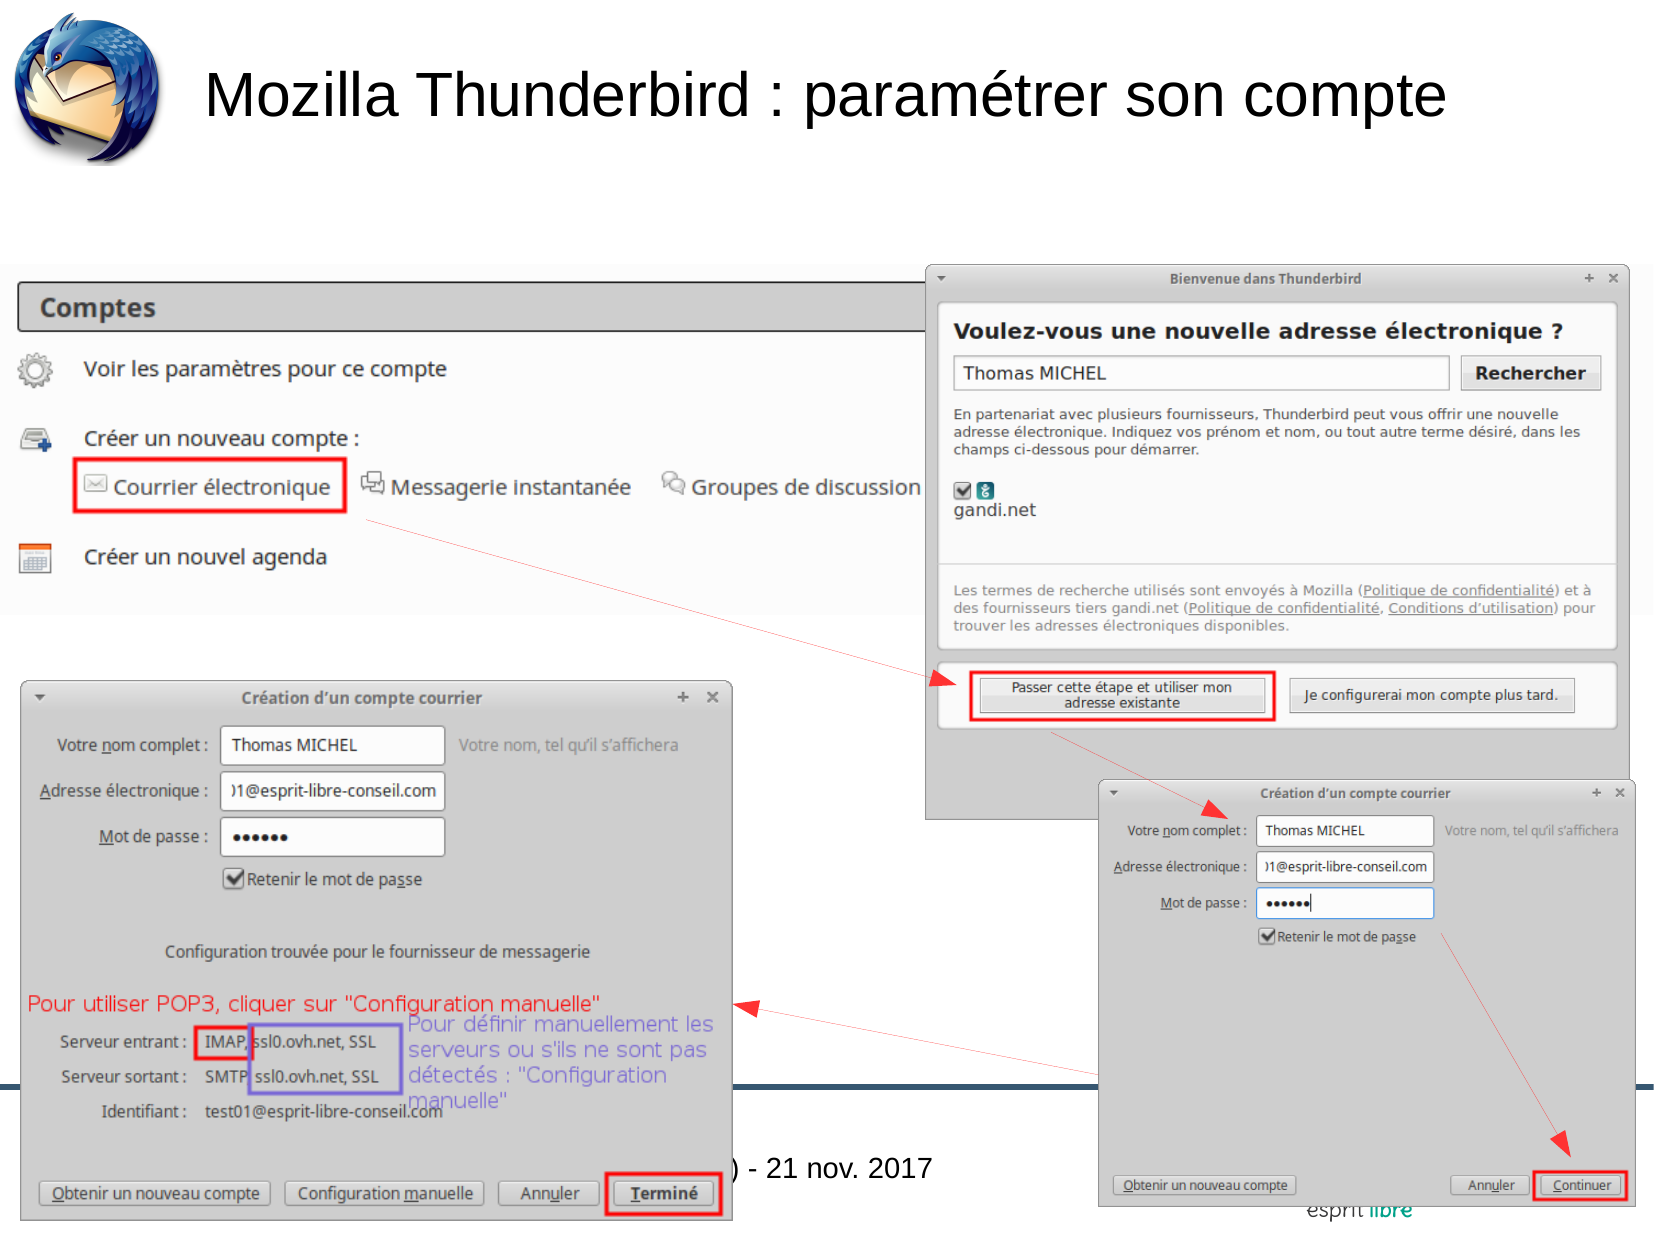

# Mozilla Thunderbird : paramétrer son compte
Les outils informatiques (libres !) - 21 nov. 2017